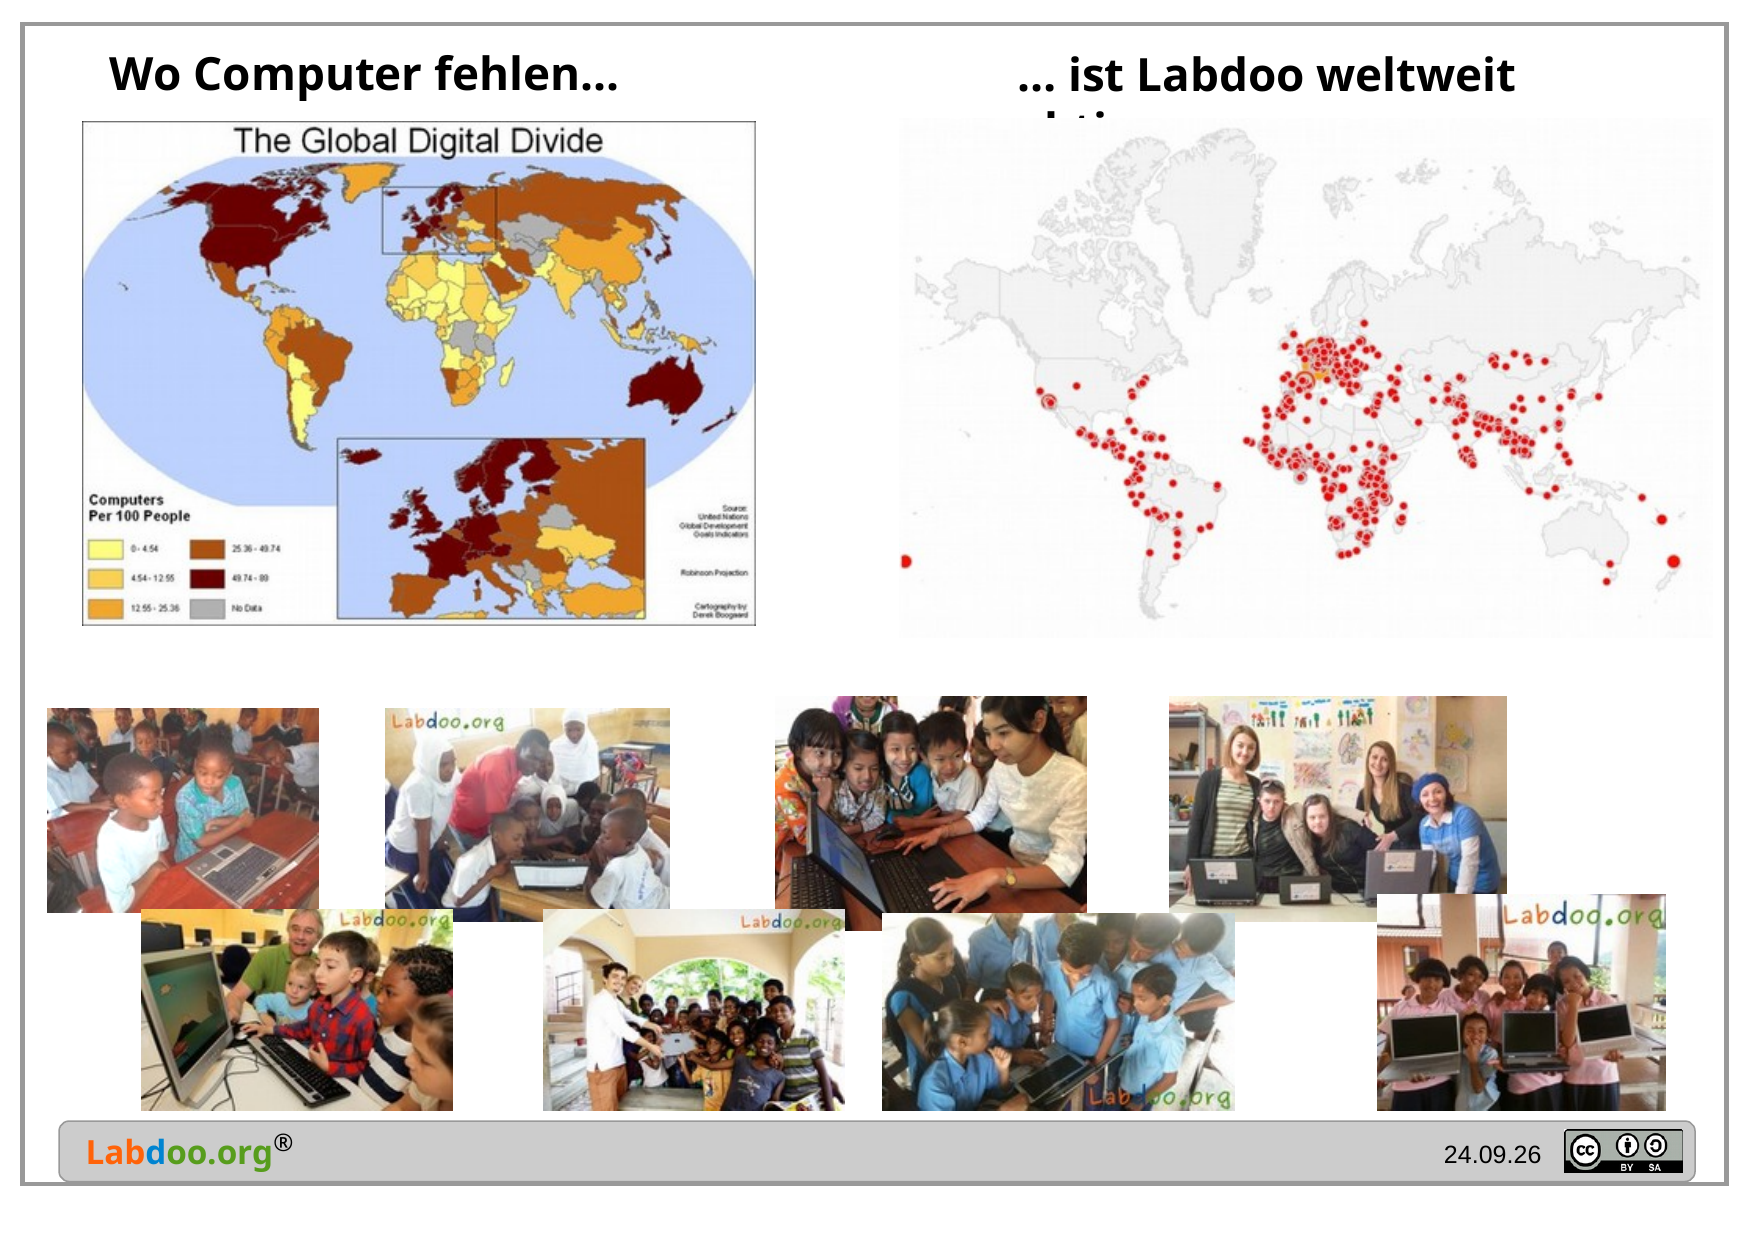

Wo Computer fehlen...
… ist Labdoo weltweit aktiv.
Labdoo.org®